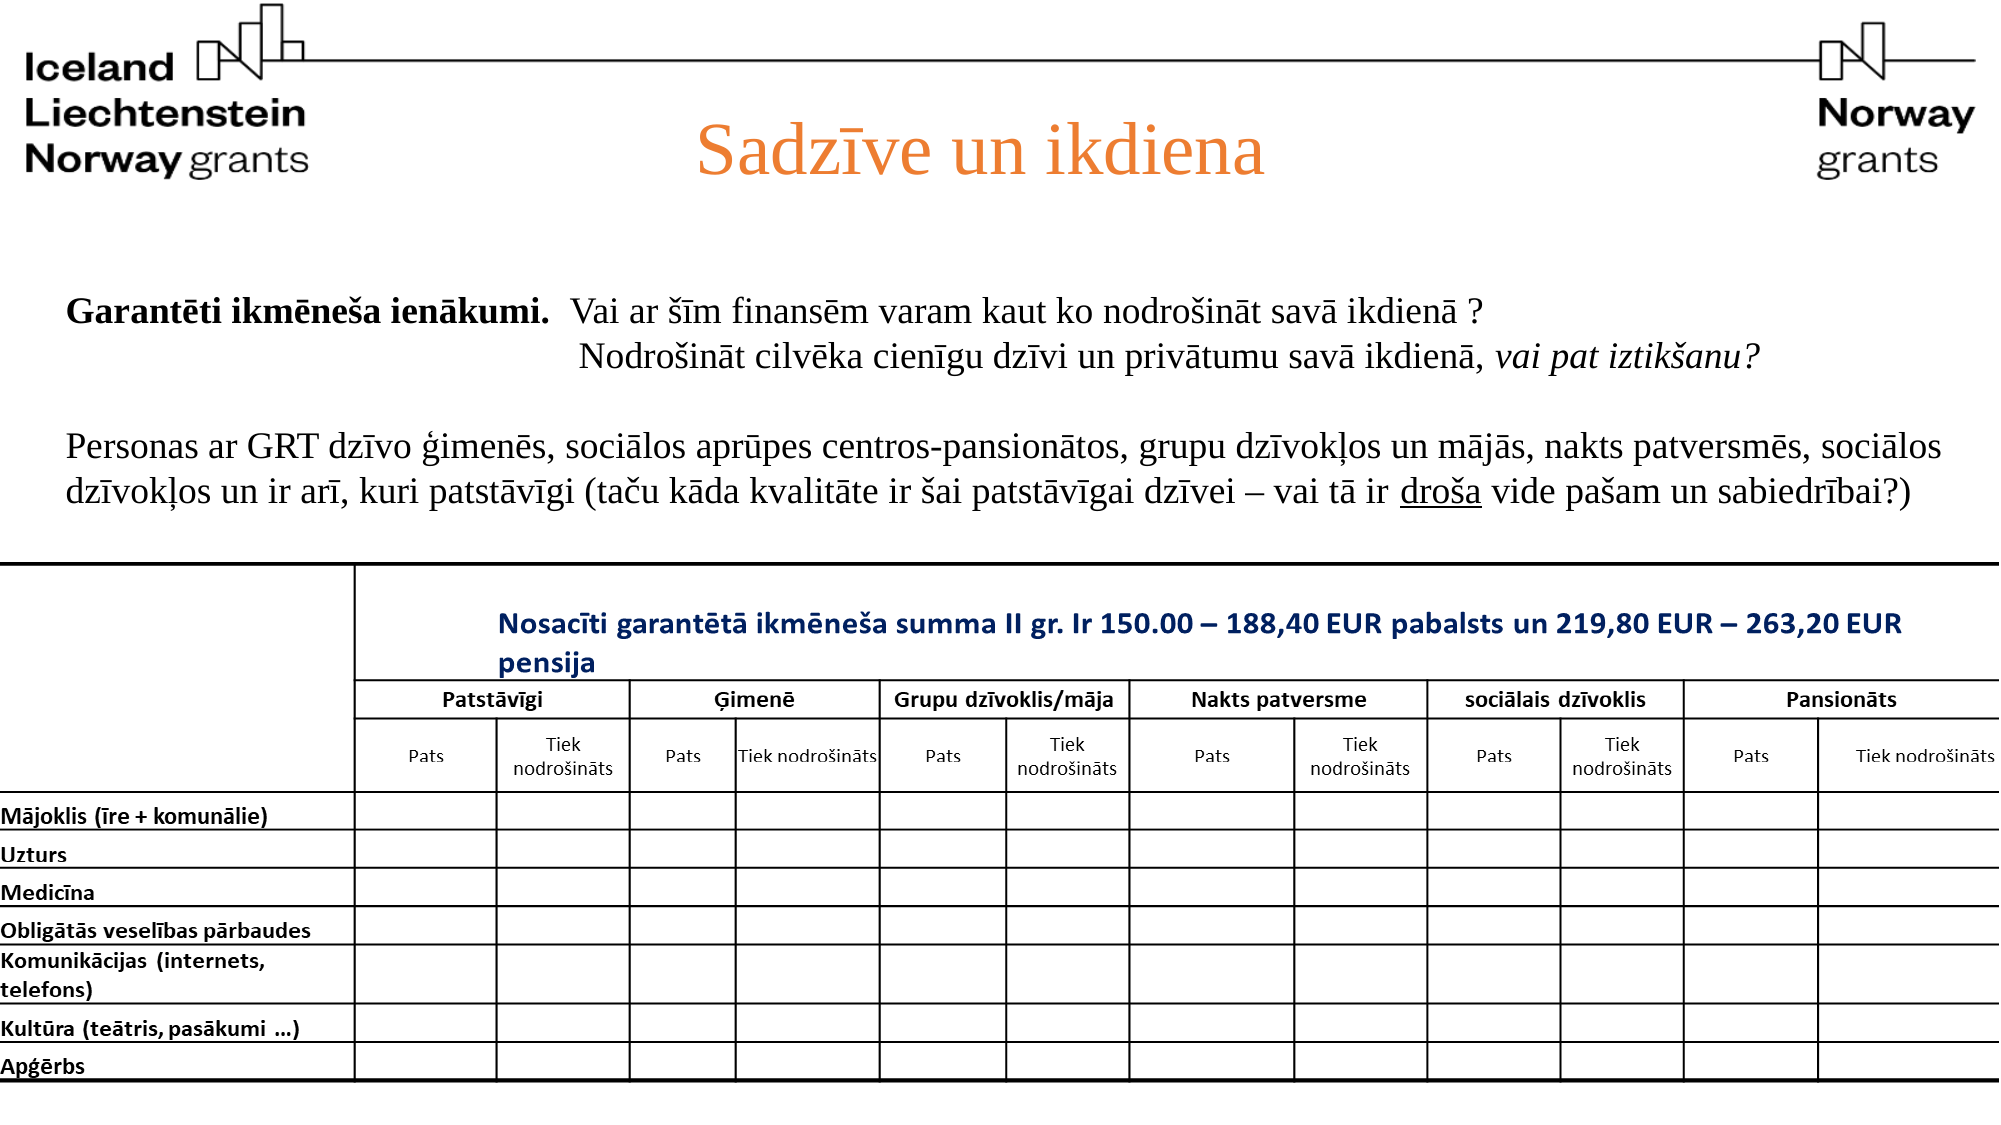

# Sadzīve un ikdiena
Garantēti ikmēneša ienākumi. Vai ar šīm finansēm varam kaut ko nodrošināt savā ikdienā ?
 Nodrošināt cilvēka cienīgu dzīvi un privātumu savā ikdienā, vai pat iztikšanu?
Personas ar GRT dzīvo ģimenēs, sociālos aprūpes centros-pansionātos, grupu dzīvokļos un mājās, nakts patversmēs, sociālos dzīvokļos un ir arī, kuri patstāvīgi (taču kāda kvalitāte ir šai patstāvīgai dzīvei – vai tā ir droša vide pašam un sabiedrībai?)